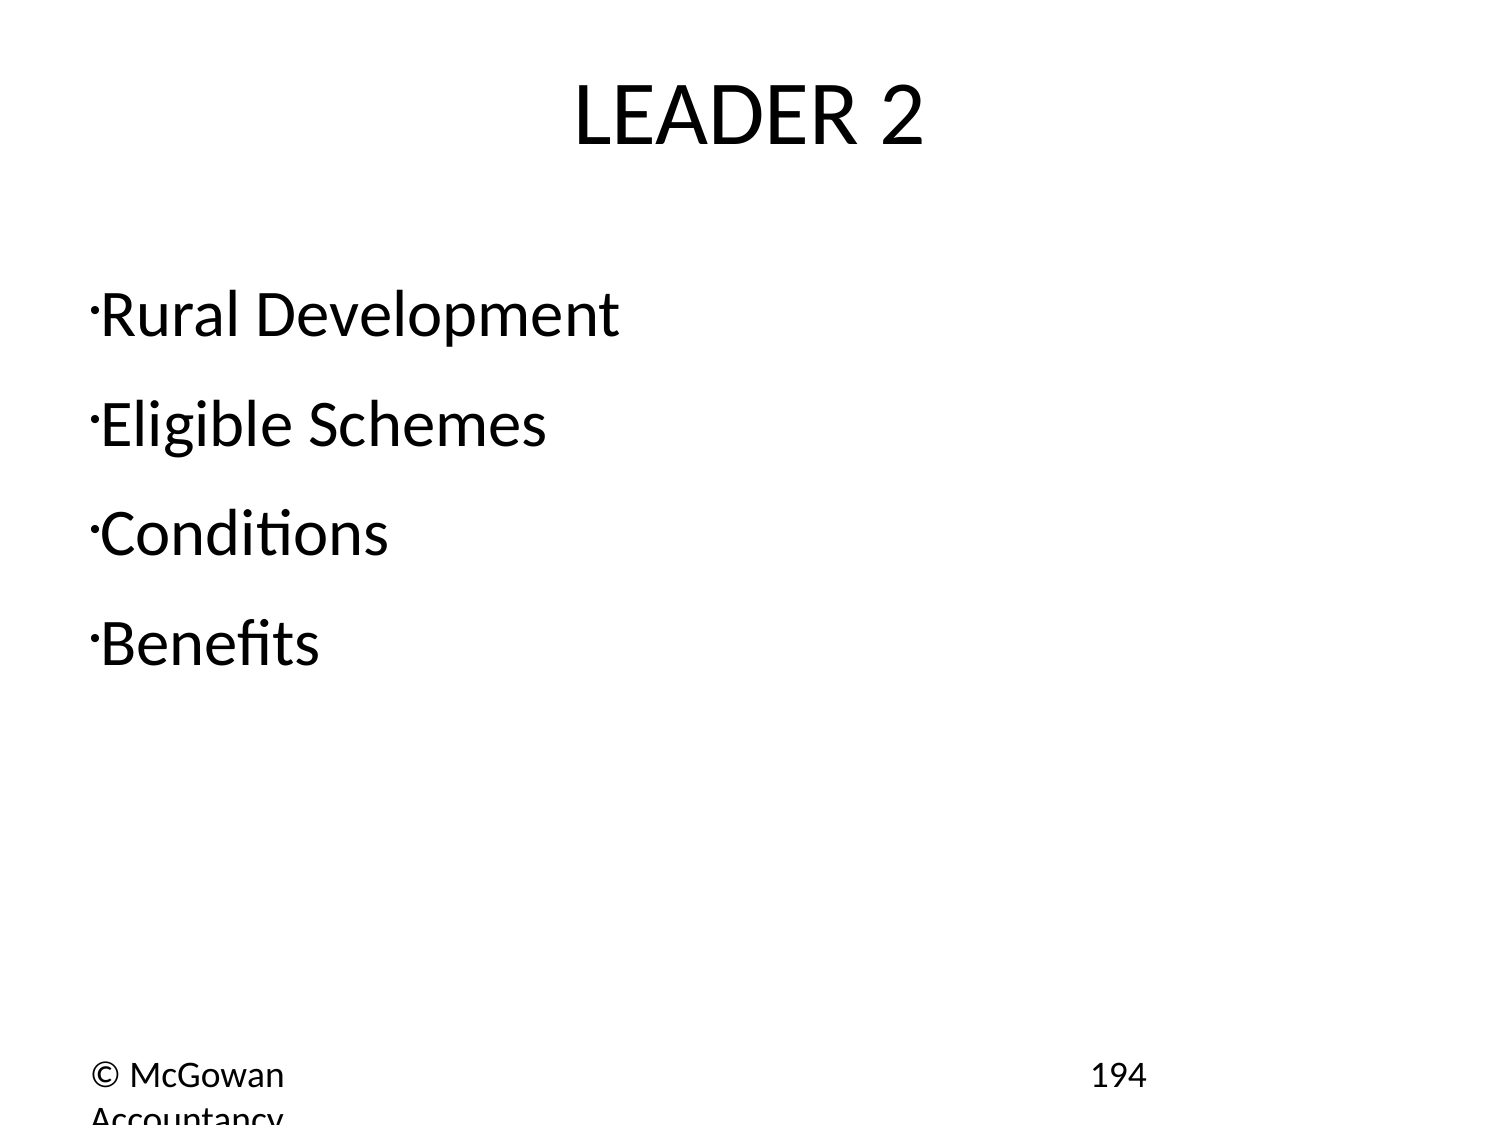

# LEADER 2
Rural Development
Eligible Schemes
Conditions
Benefits
© McGowan Accountancy Services
194